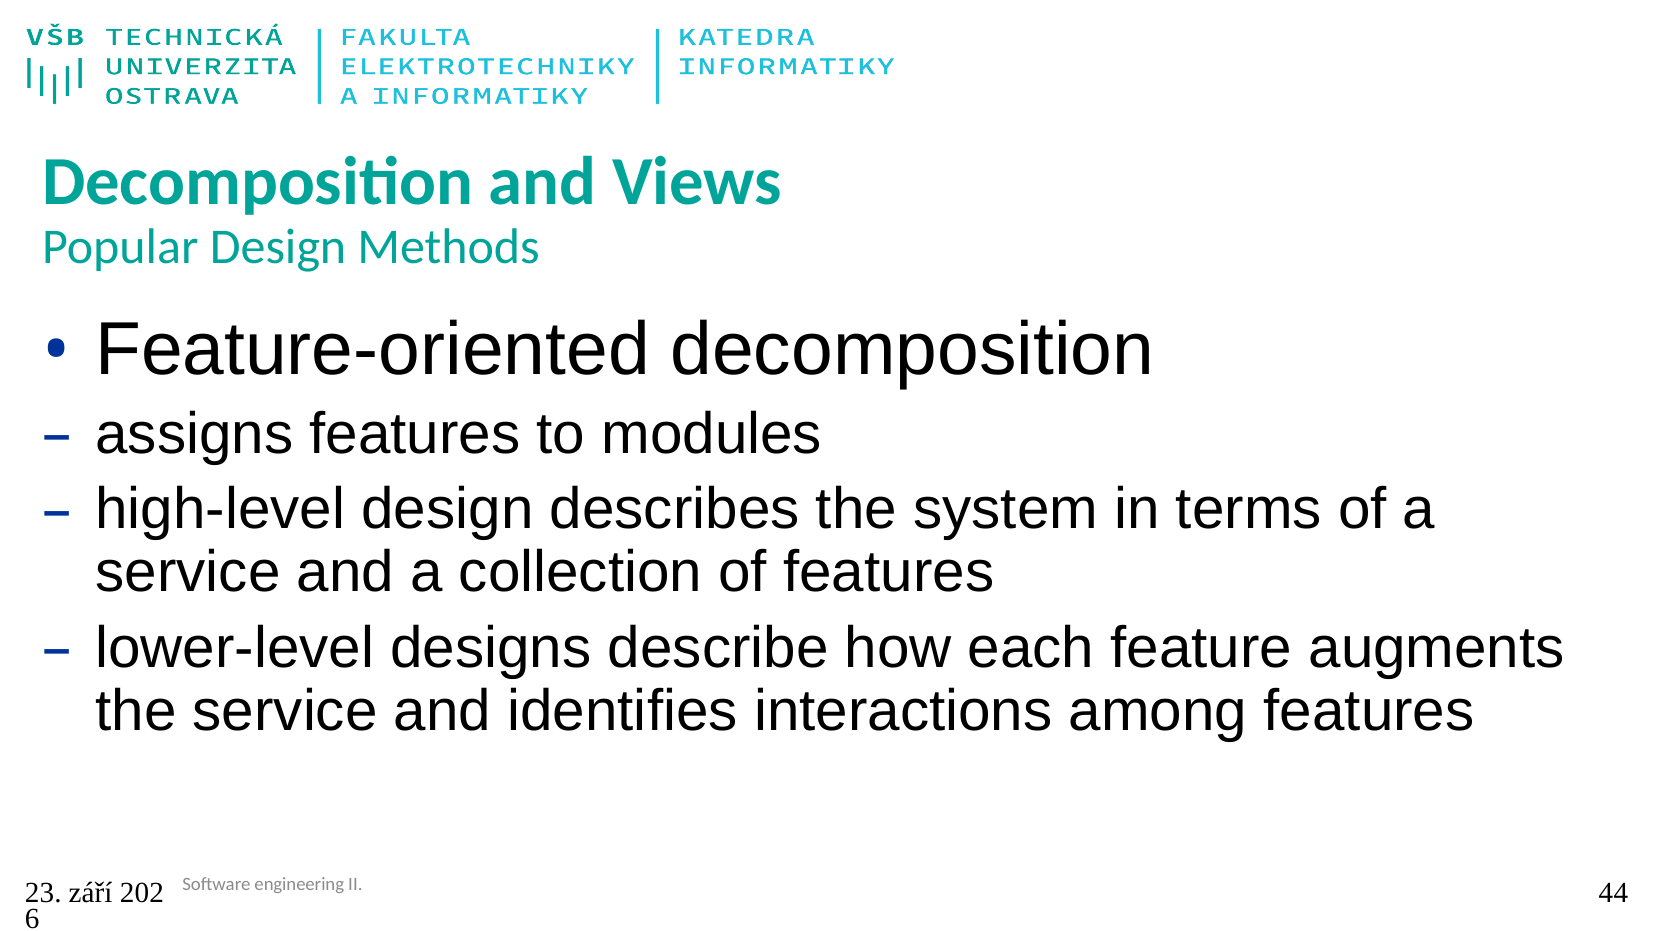

Decomposition and Views
Popular Design Methods
# Feature-oriented decomposition
assigns features to modules
high-level design describes the system in terms of a service and a collection of features
lower-level designs describe how each feature augments the service and identifies interactions among features
Software engineering II.
44